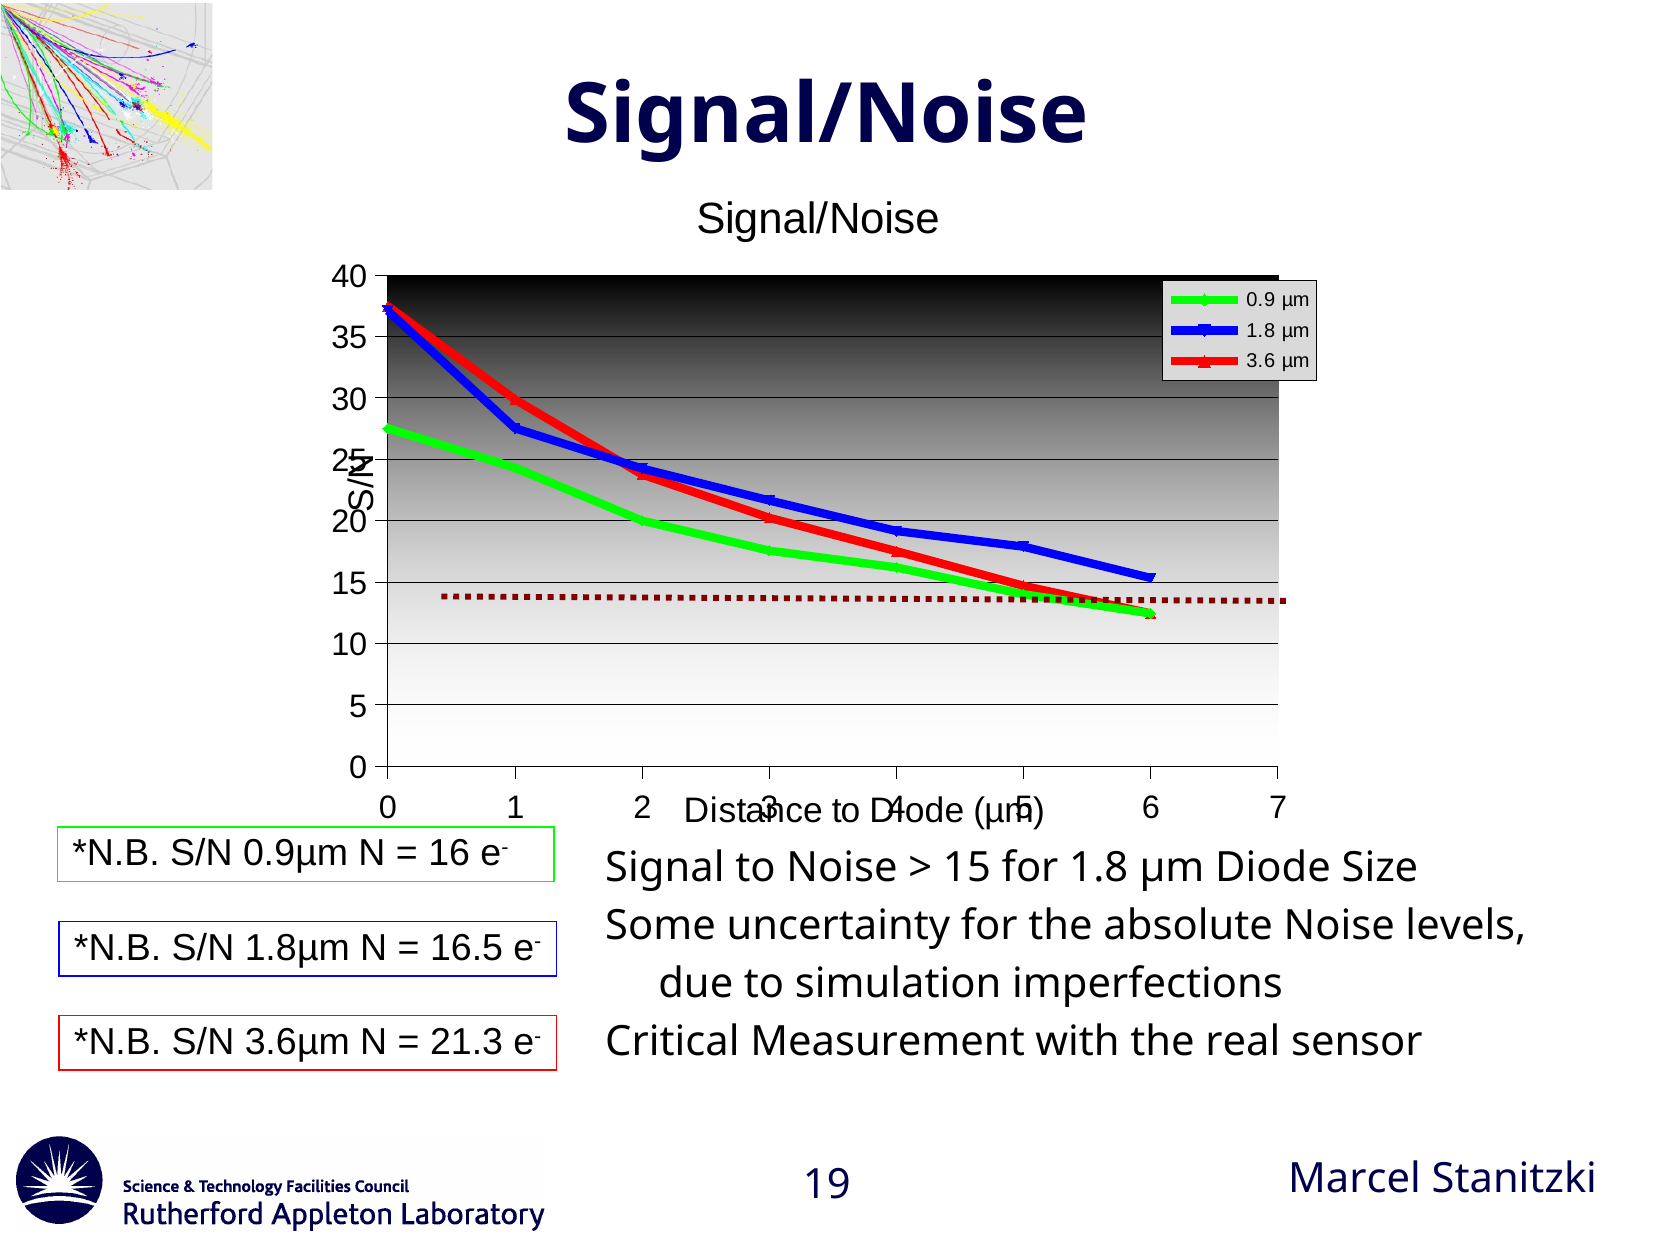

# Signal/Noise
### Chart: Signal/Noise
| Category | 0.9 µm | 1.8 µm | 3.6 µm |
|---|---|---|---|
*N.B. S/N 0.9µm N = 16 e-
Signal to Noise > 15 for 1.8 µm Diode Size
Some uncertainty for the absolute Noise levels, due to simulation imperfections
Critical Measurement with the real sensor
*N.B. S/N 1.8µm N = 16.5 e-
*N.B. S/N 3.6µm N = 21.3 e-